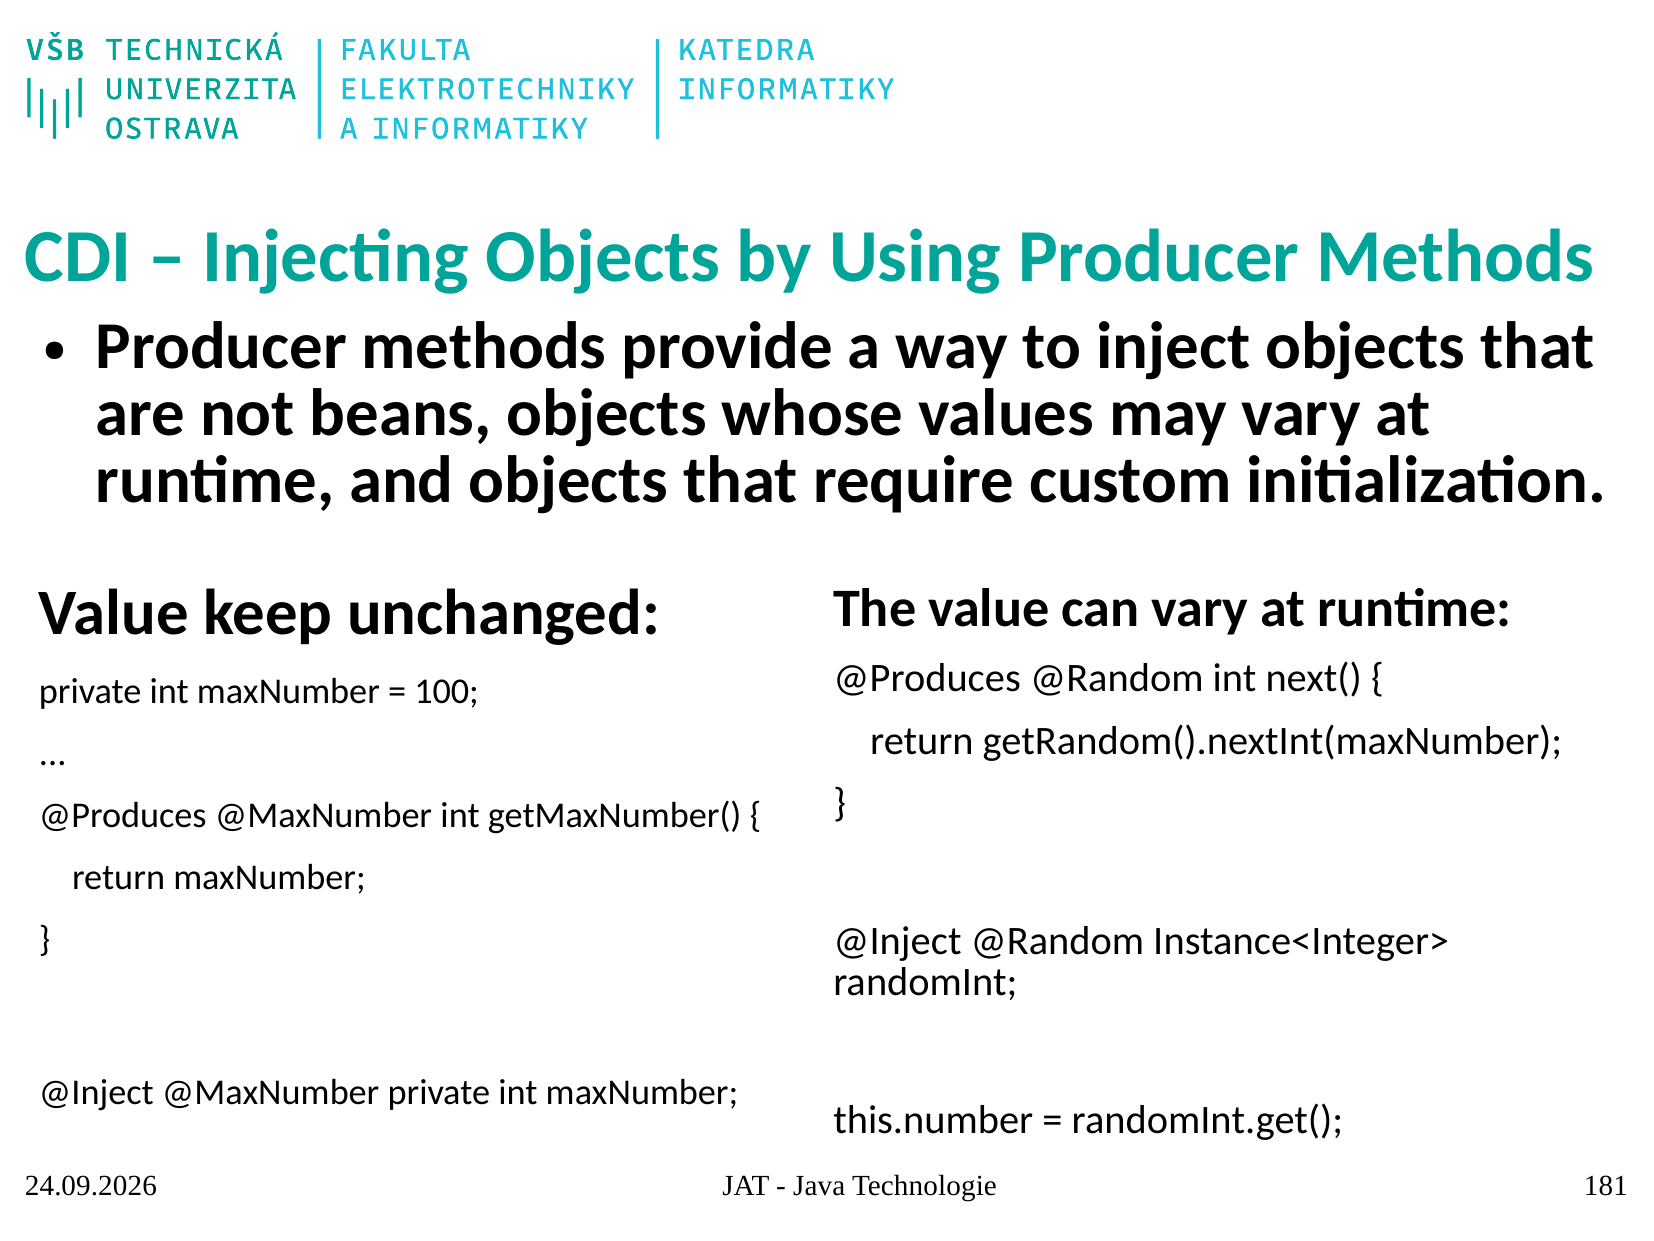

# CDI – Injecting Objects by Using Producer Methods
Producer methods provide a way to inject objects that are not beans, objects whose values may vary at runtime, and objects that require custom initialization.
Value keep unchanged:
private int maxNumber = 100;
...
@Produces @MaxNumber int getMaxNumber() {
 return maxNumber;
}
@Inject @MaxNumber private int maxNumber;
The value can vary at runtime:
@Produces @Random int next() {
 return getRandom().nextInt(maxNumber);
}
@Inject @Random Instance<Integer> randomInt;
this.number = randomInt.get();
JAT - Java Technologie
181